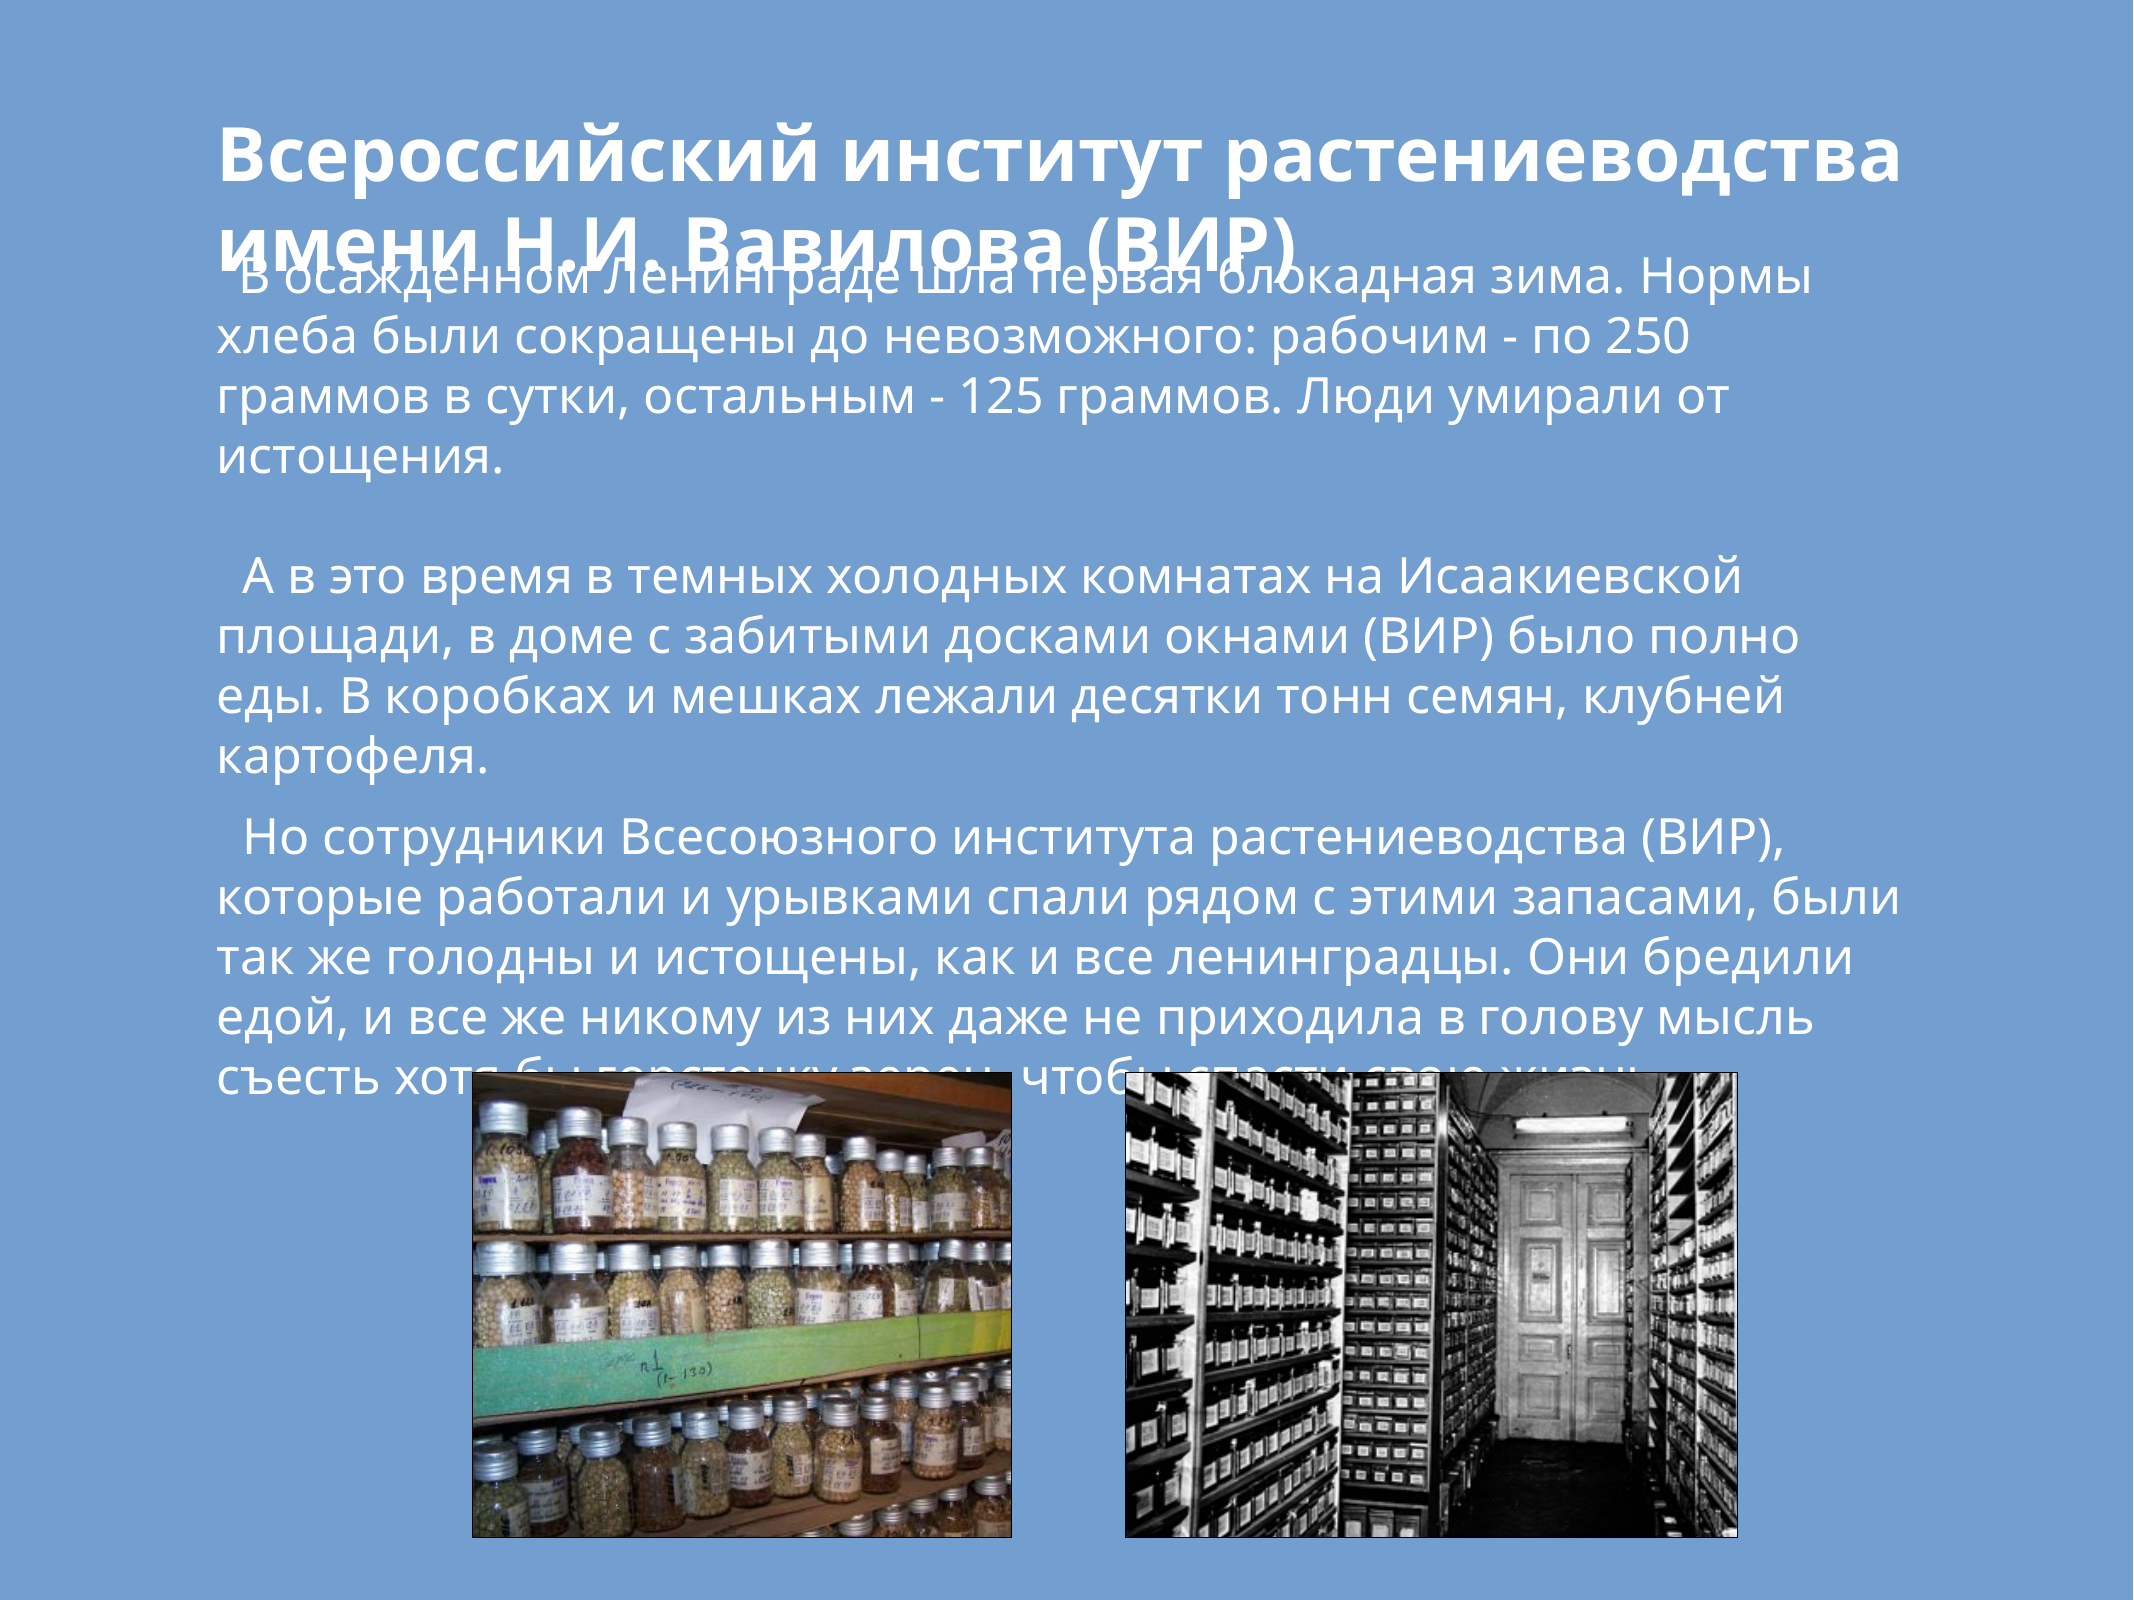

# Всероссийский институт растениеводства имени Н.И. Вавилова (ВИР)
 В осажденном Ленинграде шла первая блокадная зима. Нормы хлеба были сокращены до невозможного: рабочим - по 250 граммов в сутки, остальным - 125 граммов. Люди умирали от истощения.
 А в это время в темных холодных комнатах на Исаакиевской площади, в доме с забитыми досками окнами (ВИР) было полно еды. В коробках и мешках лежали десятки тонн семян, клубней картофеля.
 Но сотрудники Всесоюзного института растениеводства (ВИР), которые работали и урывками спали рядом с этими запасами, были так же голодны и истощены, как и все ленинградцы. Они бредили едой, и все же никому из них даже не приходила в голову мысль съесть хотя бы горсточку зерен, чтобы спасти свою жизнь.